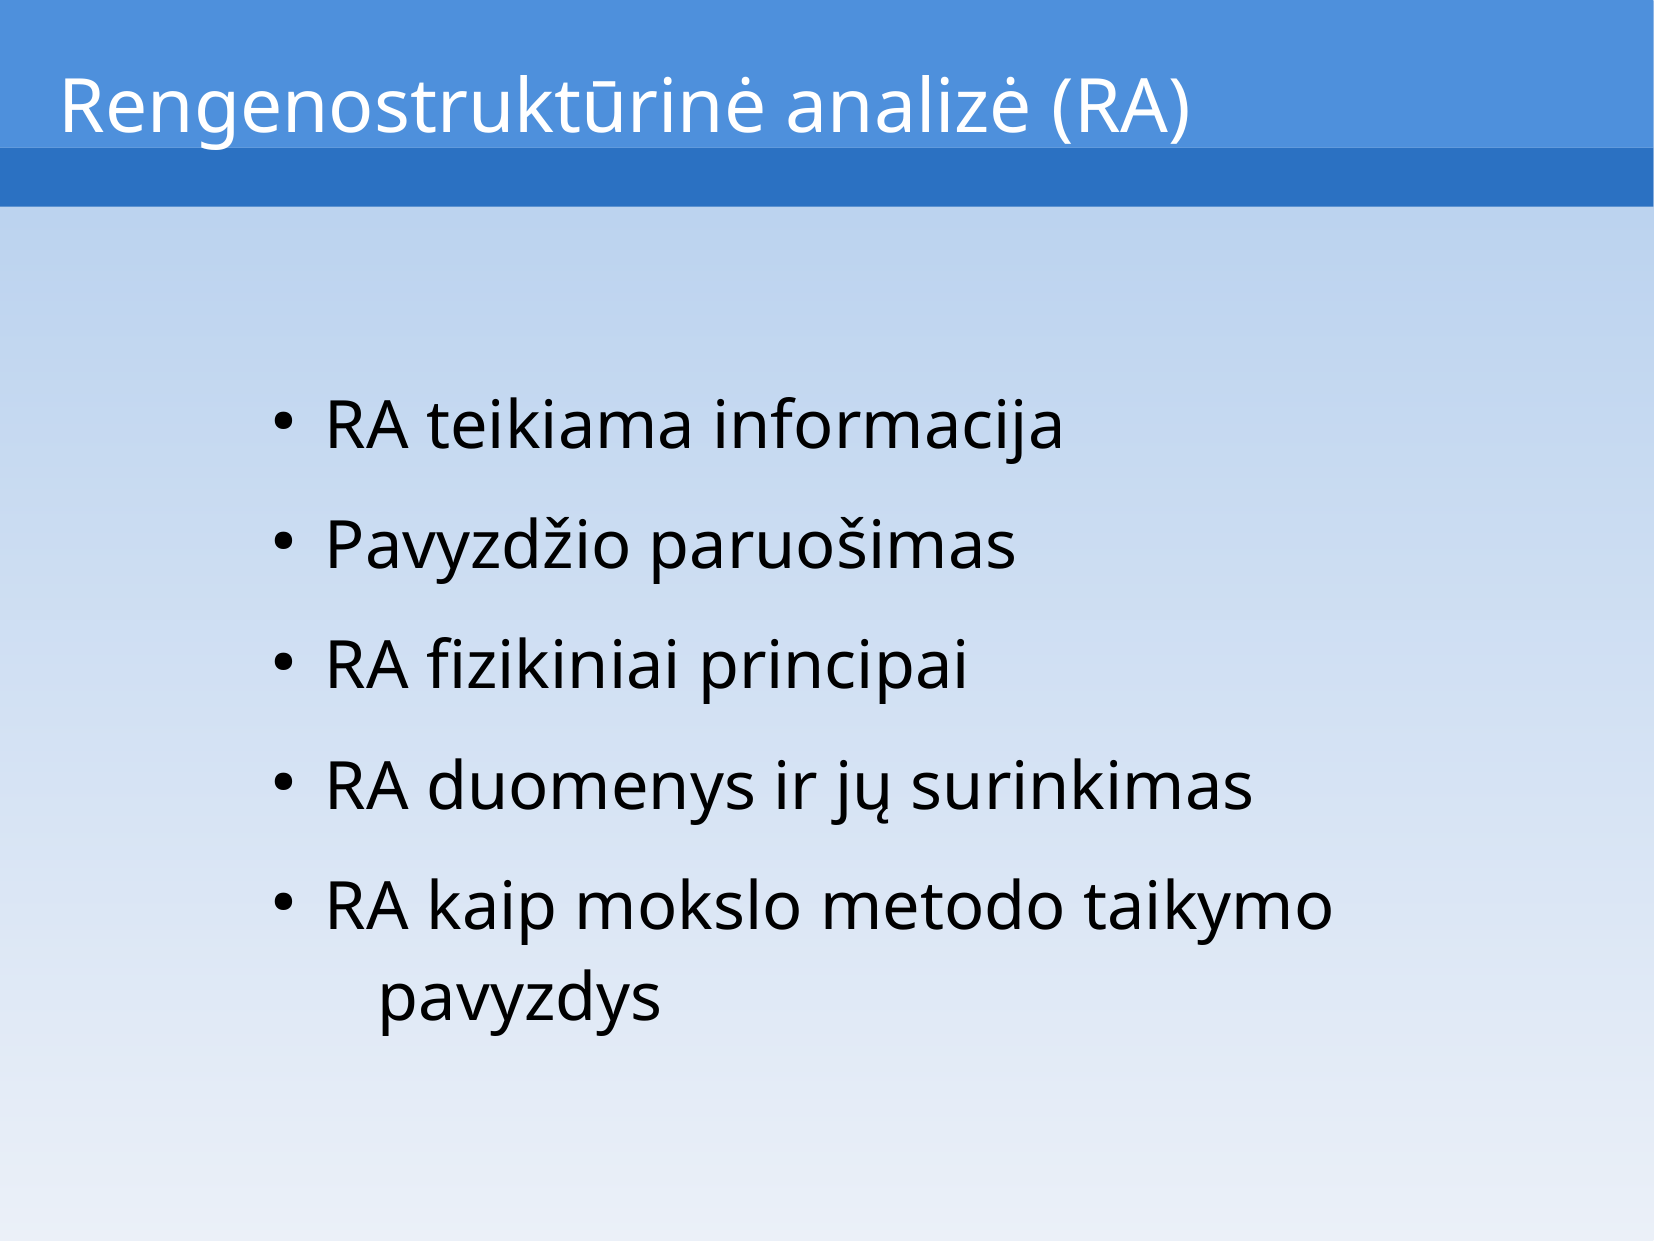

# Rengenostruktūrinė analizė (RA)
RA teikiama informacija
Pavyzdžio paruošimas
RA fizikiniai principai
RA duomenys ir jų surinkimas
RA kaip mokslo metodo taikymo pavyzdys